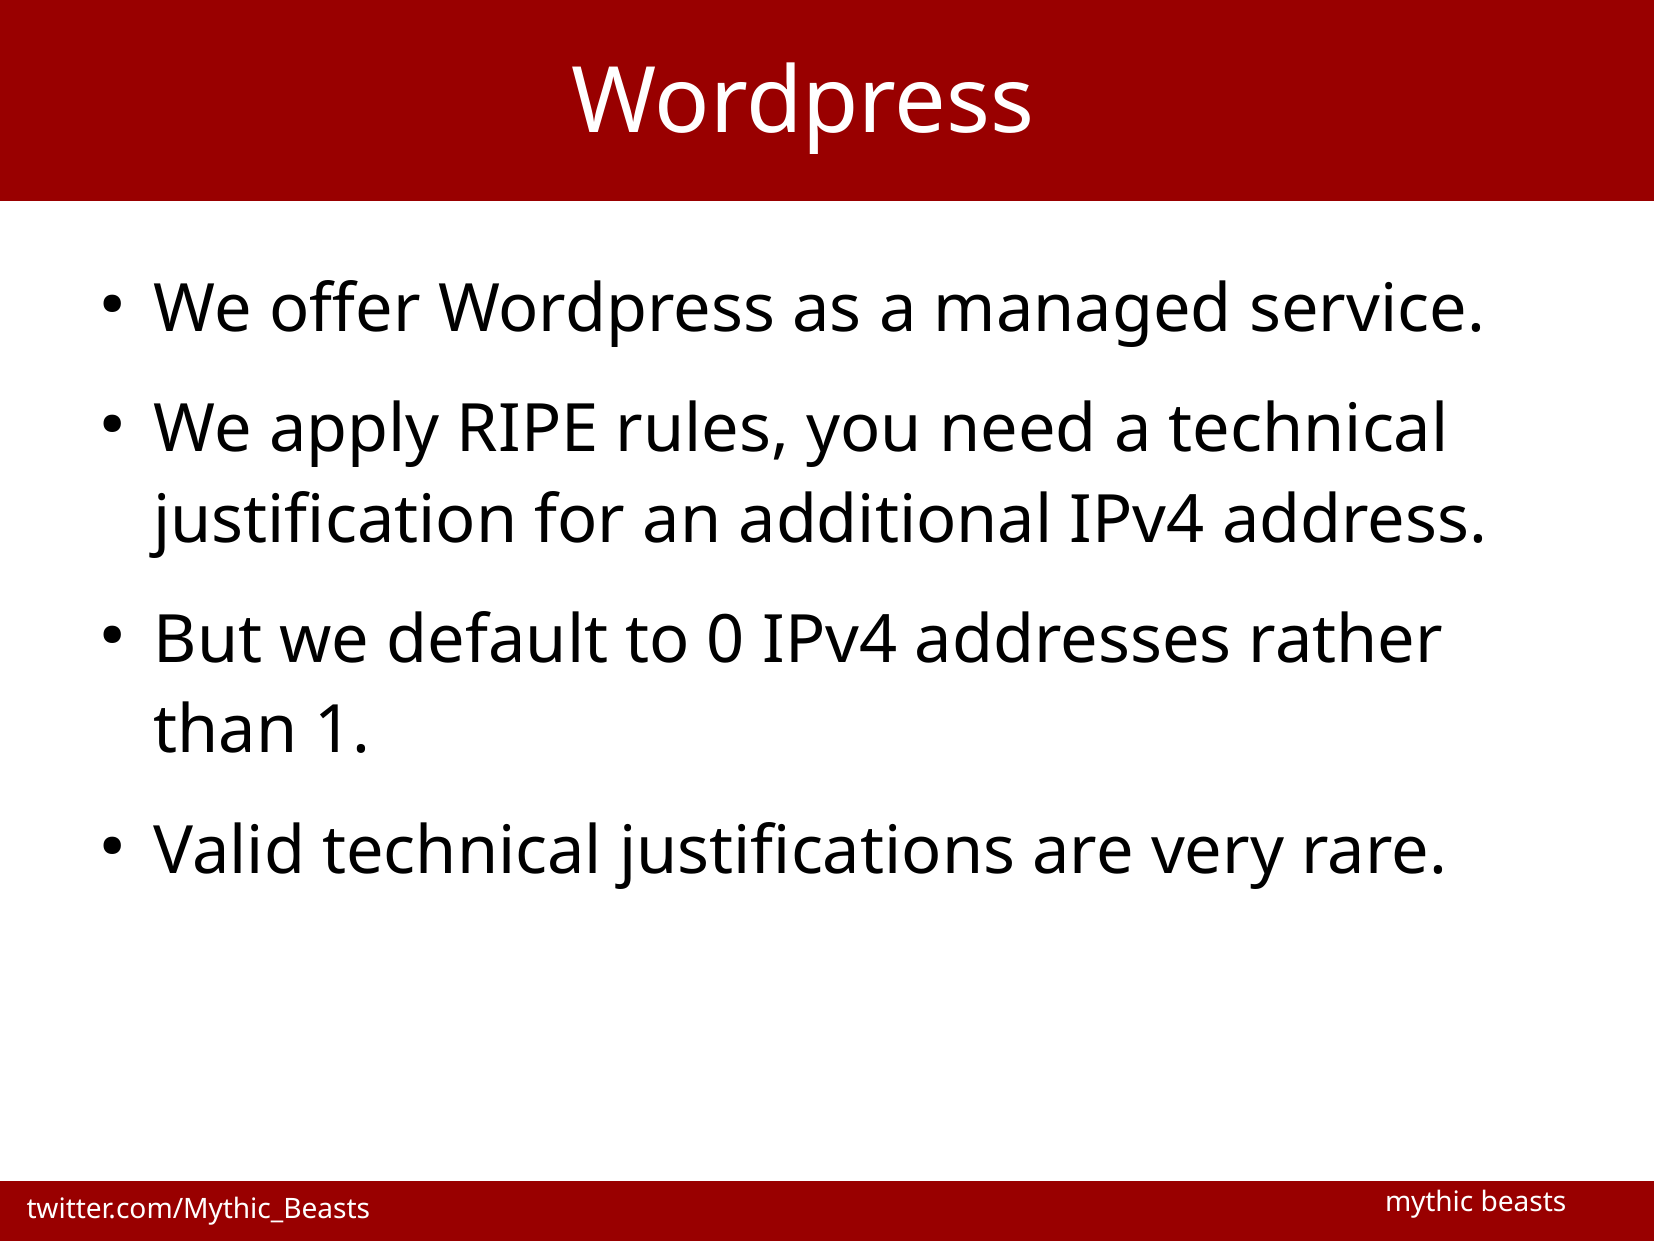

# Wordpress
We offer Wordpress as a managed service.
We apply RIPE rules, you need a technical justification for an additional IPv4 address.
But we default to 0 IPv4 addresses rather than 1.
Valid technical justifications are very rare.